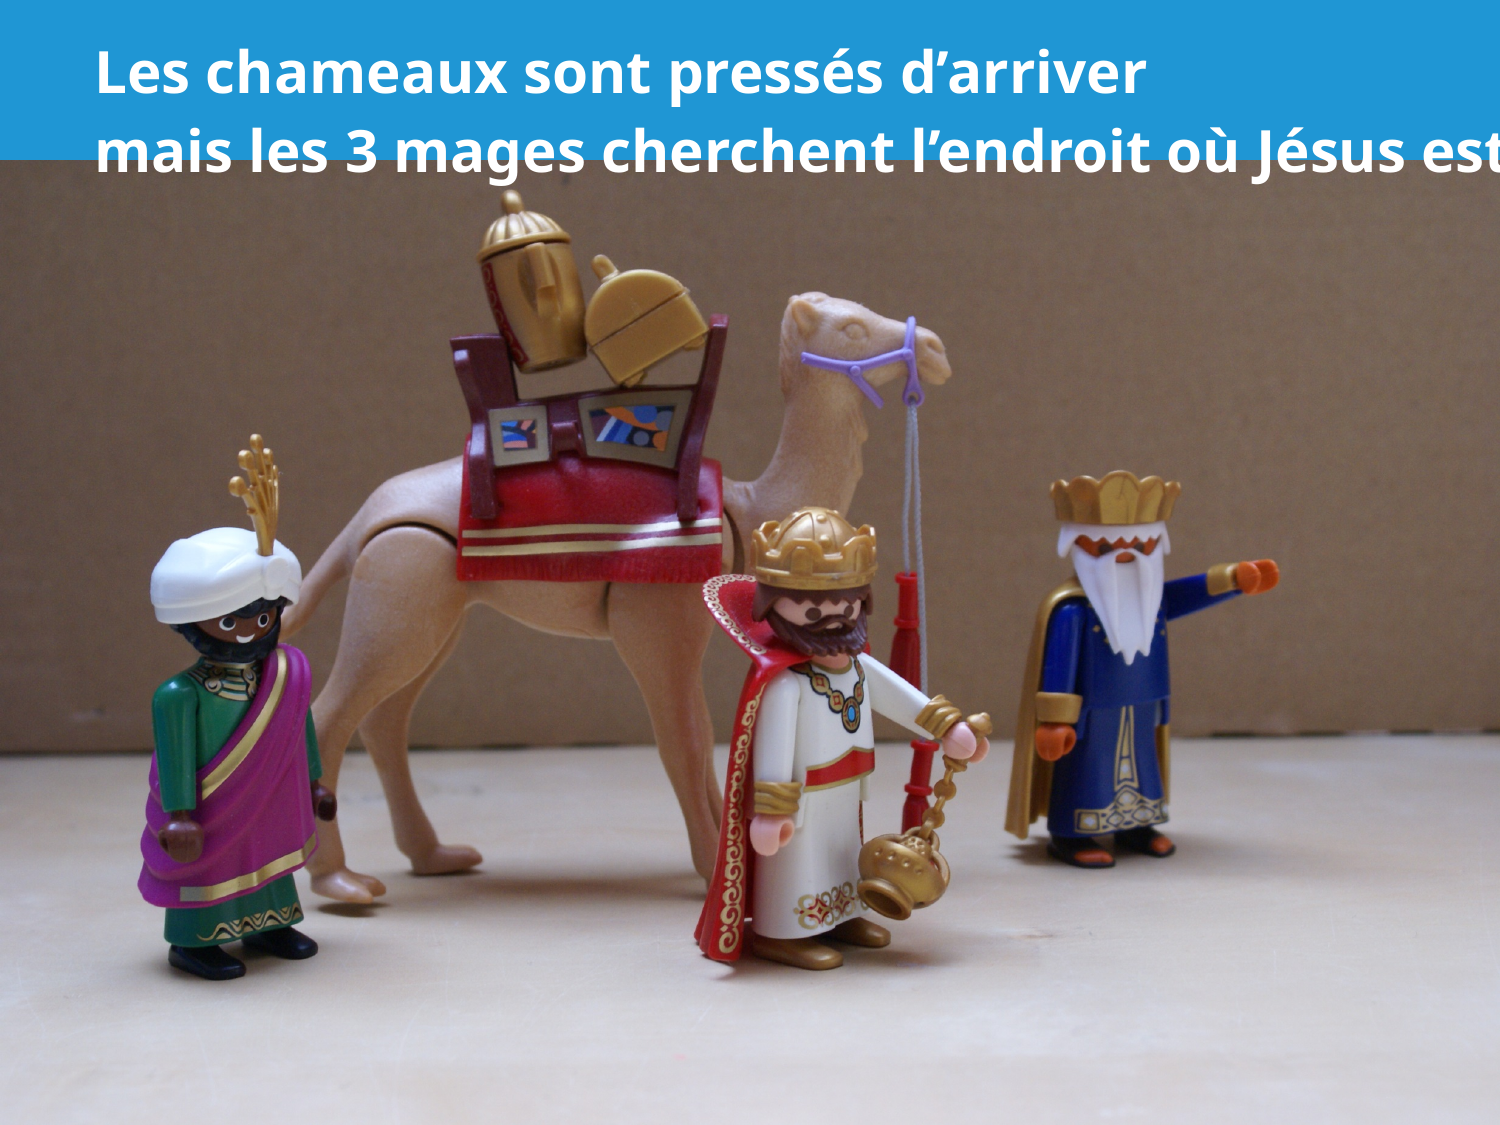

Les chameaux sont pressés d’arriver
mais les 3 mages cherchent l’endroit où Jésus est né.